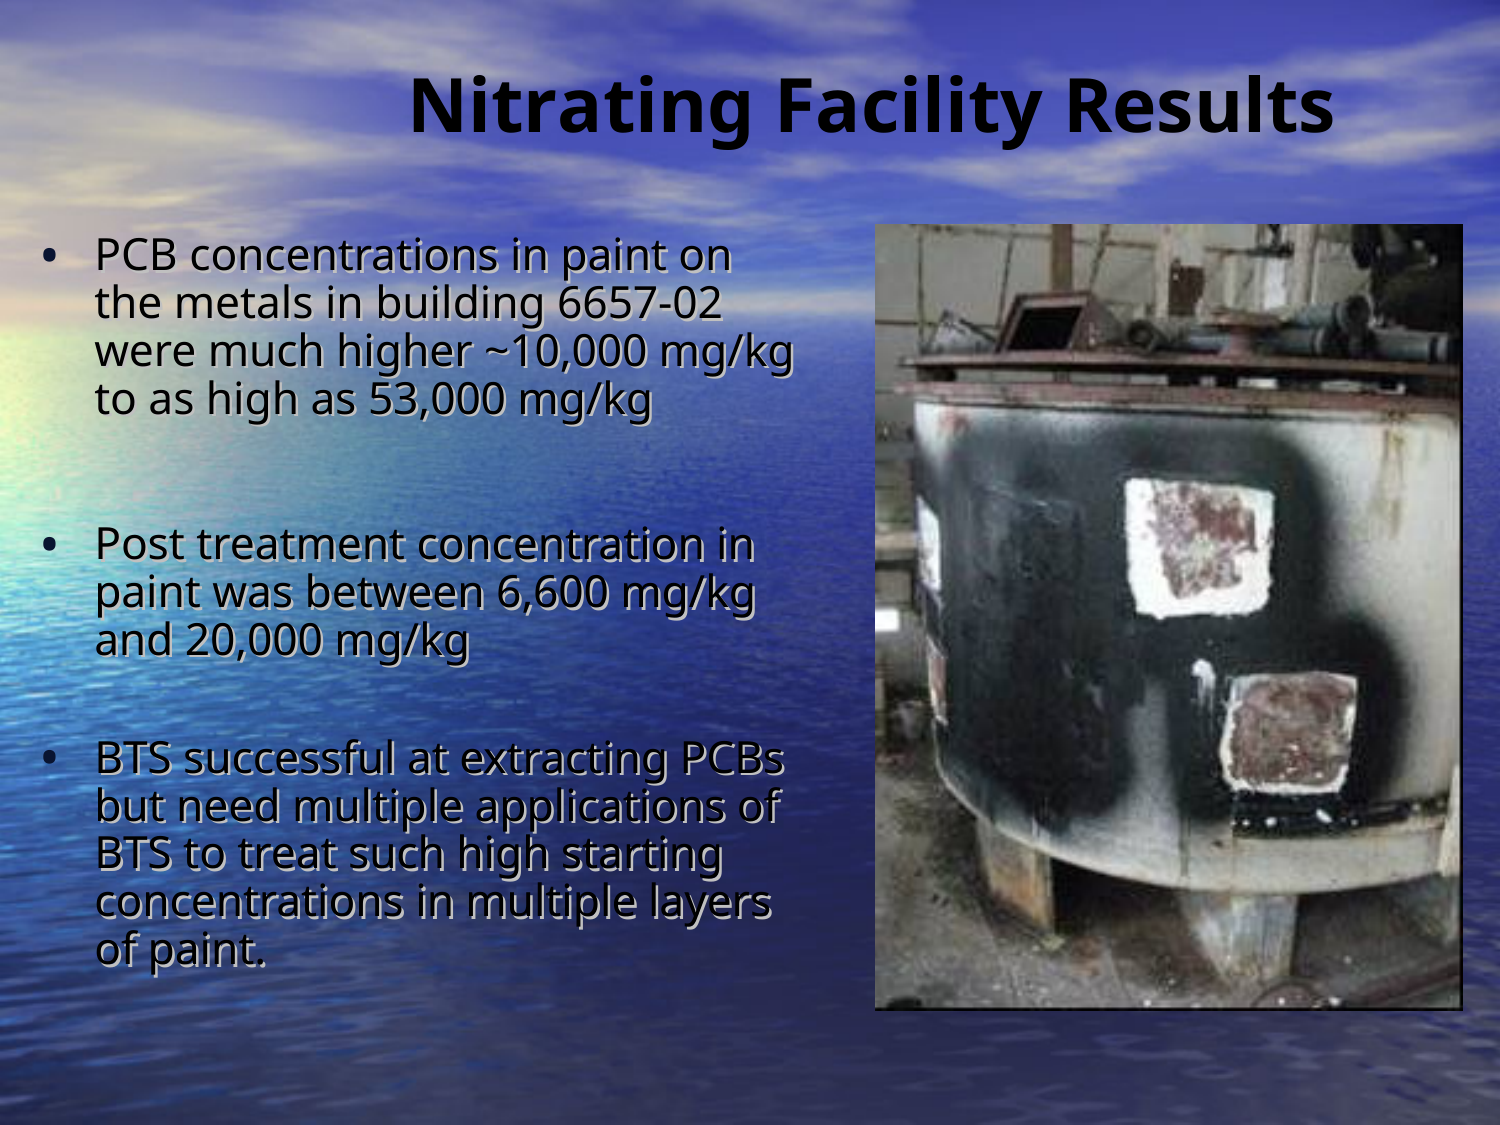

Nitrating Facility Results
# PCB concentrations in paint on the metals in building 6657-02 were much higher ~10,000 mg/kg to as high as 53,000 mg/kg
Post treatment concentration in paint was between 6,600 mg/kg and 20,000 mg/kg
BTS successful at extracting PCBs but need multiple applications of BTS to treat such high starting concentrations in multiple layers of paint.